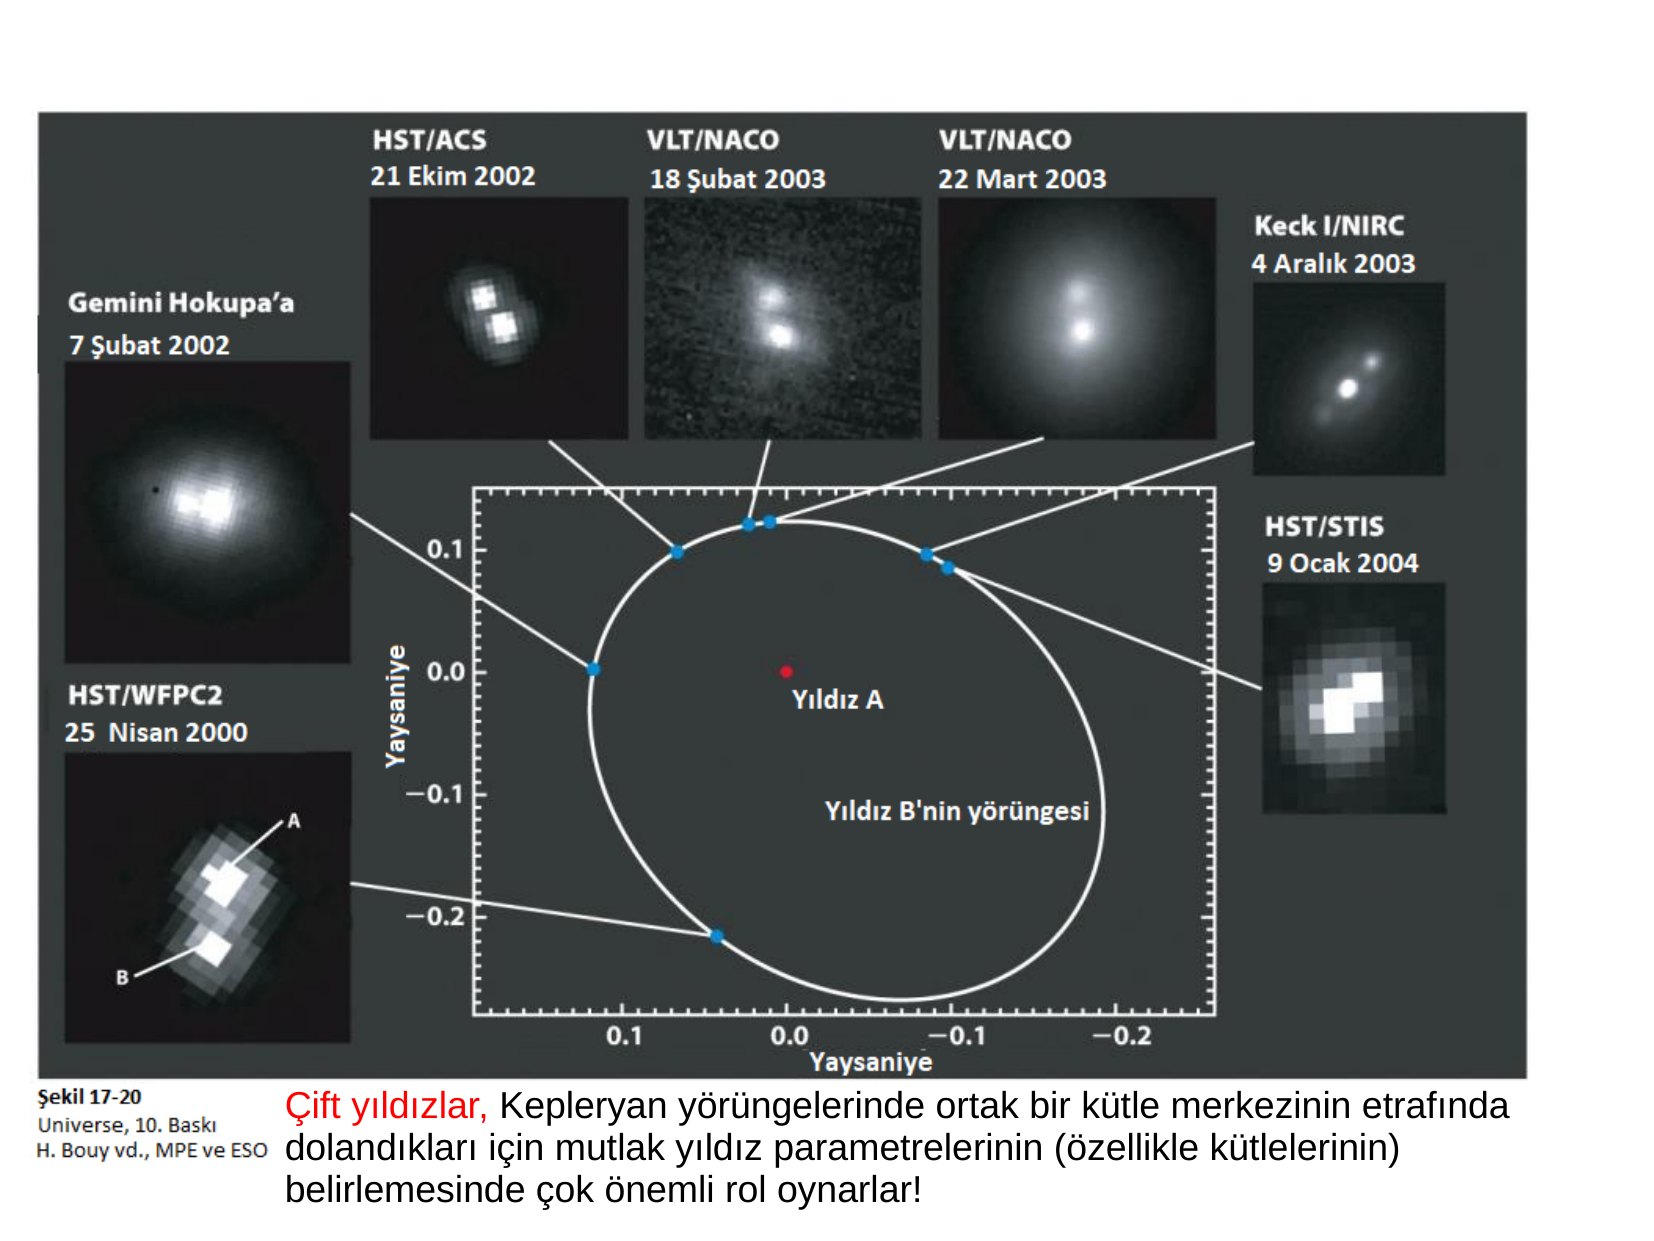

Çift yıldızlar, Kepleryan yörüngelerinde ortak bir kütle merkezinin etrafında dolandıkları için mutlak yıldız parametrelerinin (özellikle kütlelerinin) belirlemesinde çok önemli rol oynarlar!